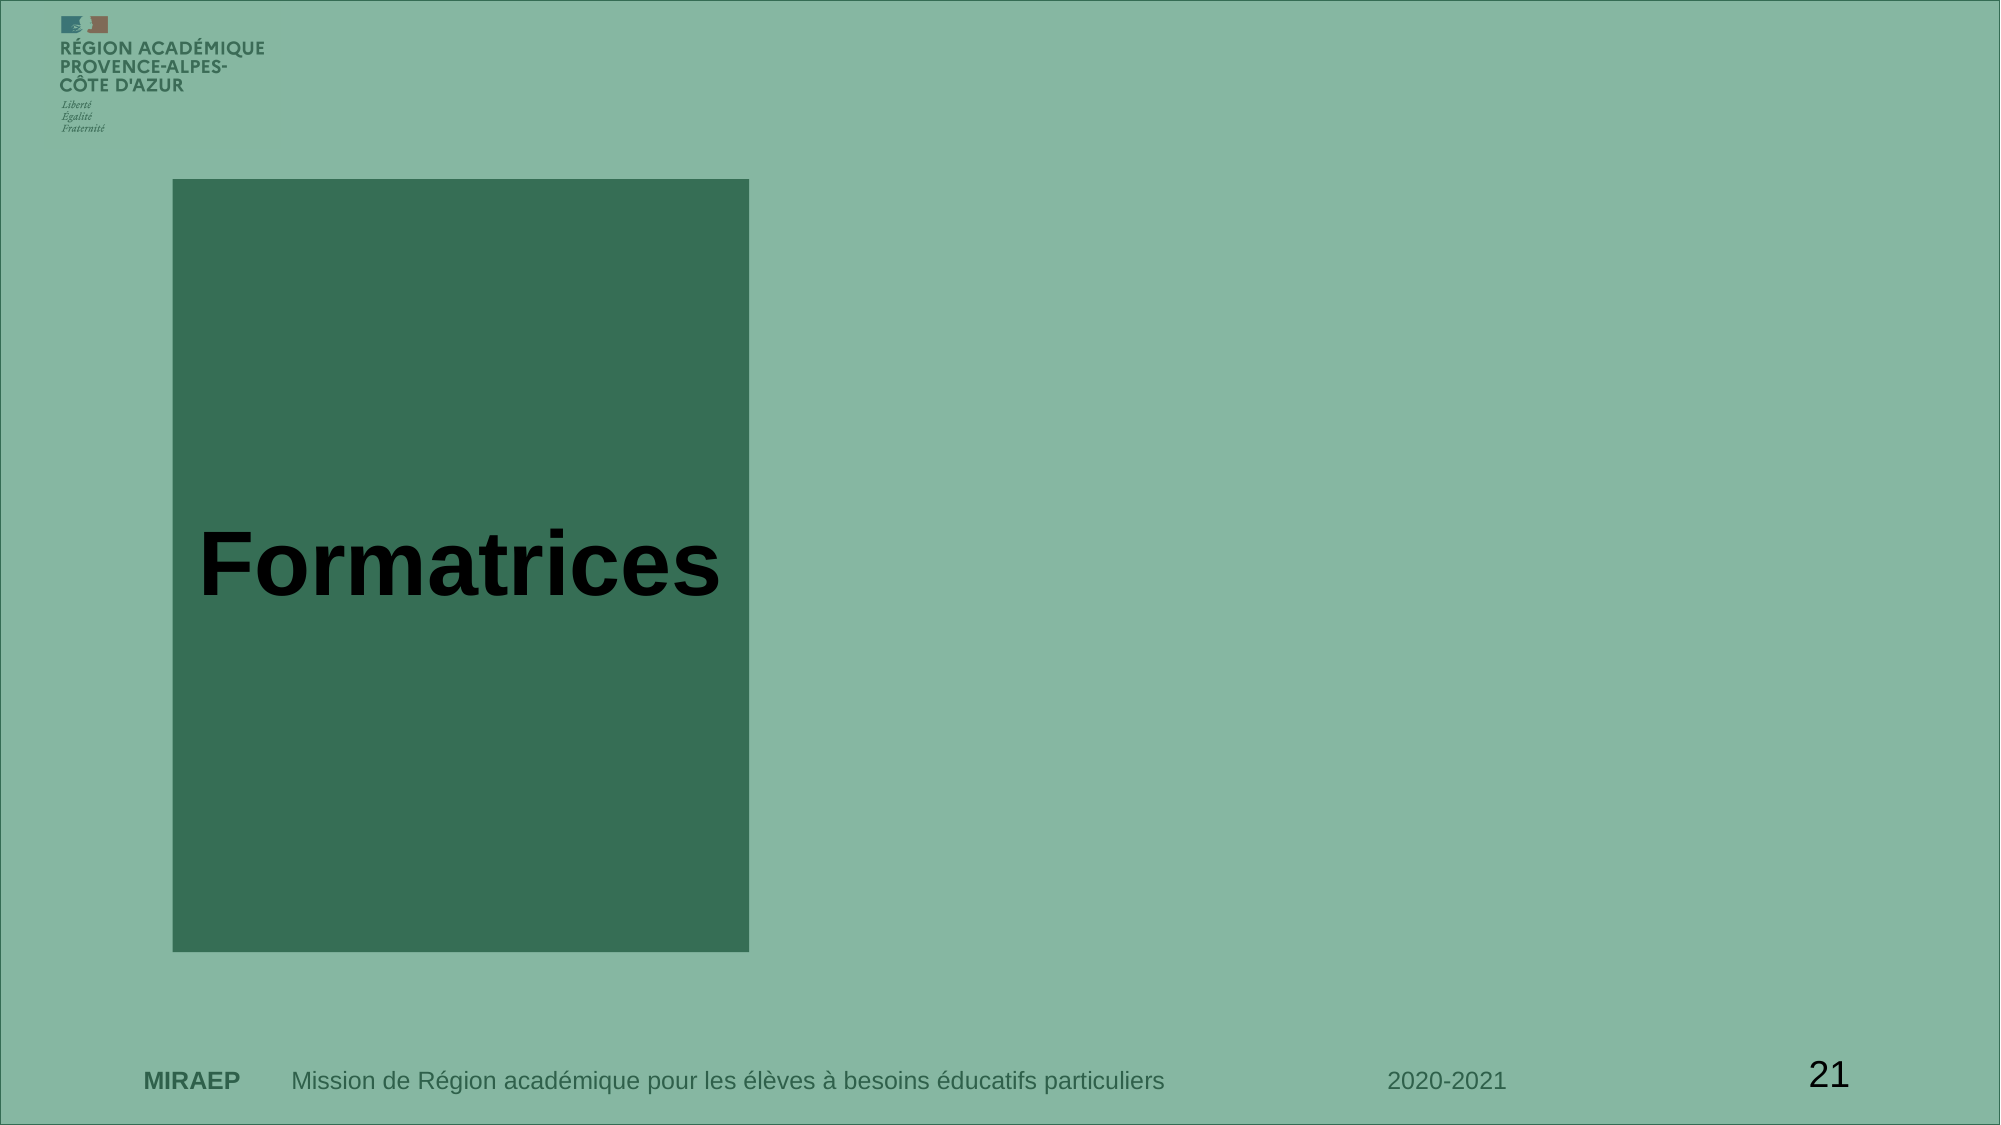

celine.amselem@ac-aix-marseille.fr
Mme Cynthia Caminade
Mme Céline PINCHON
ce.miraep.cpash1@ac-aix-marseille.fr
Formatrices